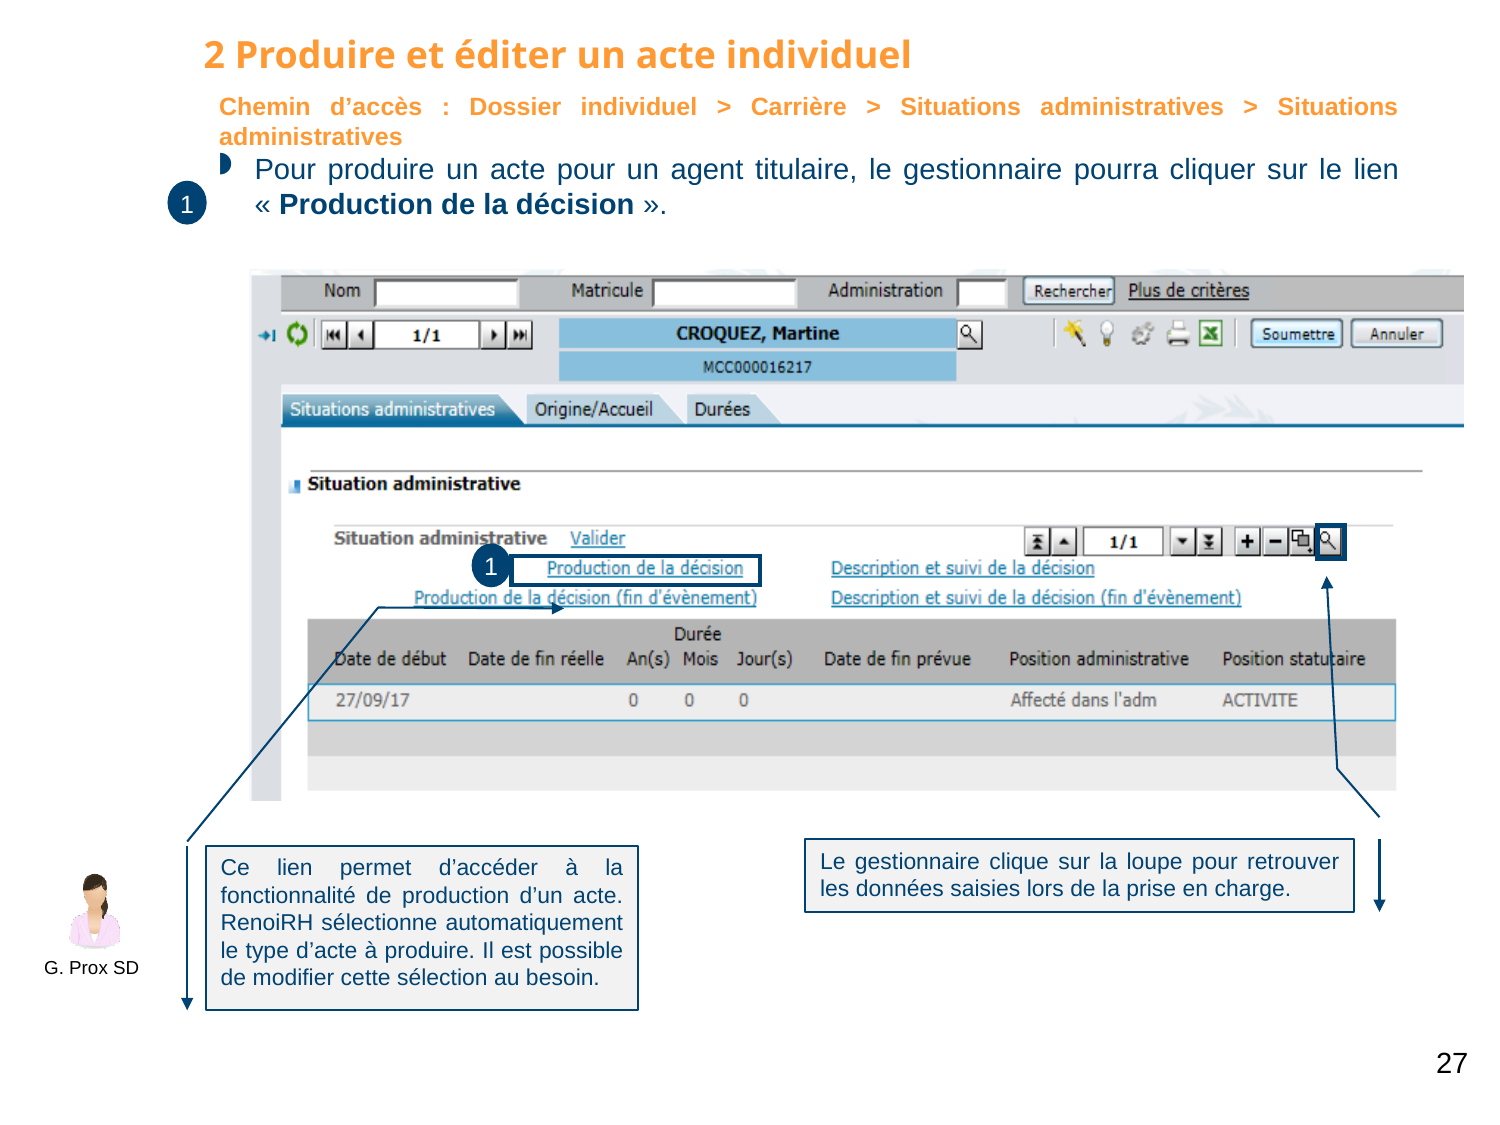

2 Produire et éditer un acte individuel
Chemin d’accès : Dossier individuel > Carrière > Situations administratives > Situations administratives
Pour produire un acte pour un agent titulaire, le gestionnaire pourra cliquer sur le lien « Production de la décision ».
1
1
Le gestionnaire clique sur la loupe pour retrouver les données saisies lors de la prise en charge.
Ce lien permet d’accéder à la fonctionnalité de production d’un acte. RenoiRH sélectionne automatiquement le type d’acte à produire. Il est possible de modifier cette sélection au besoin.
G. Prox SD